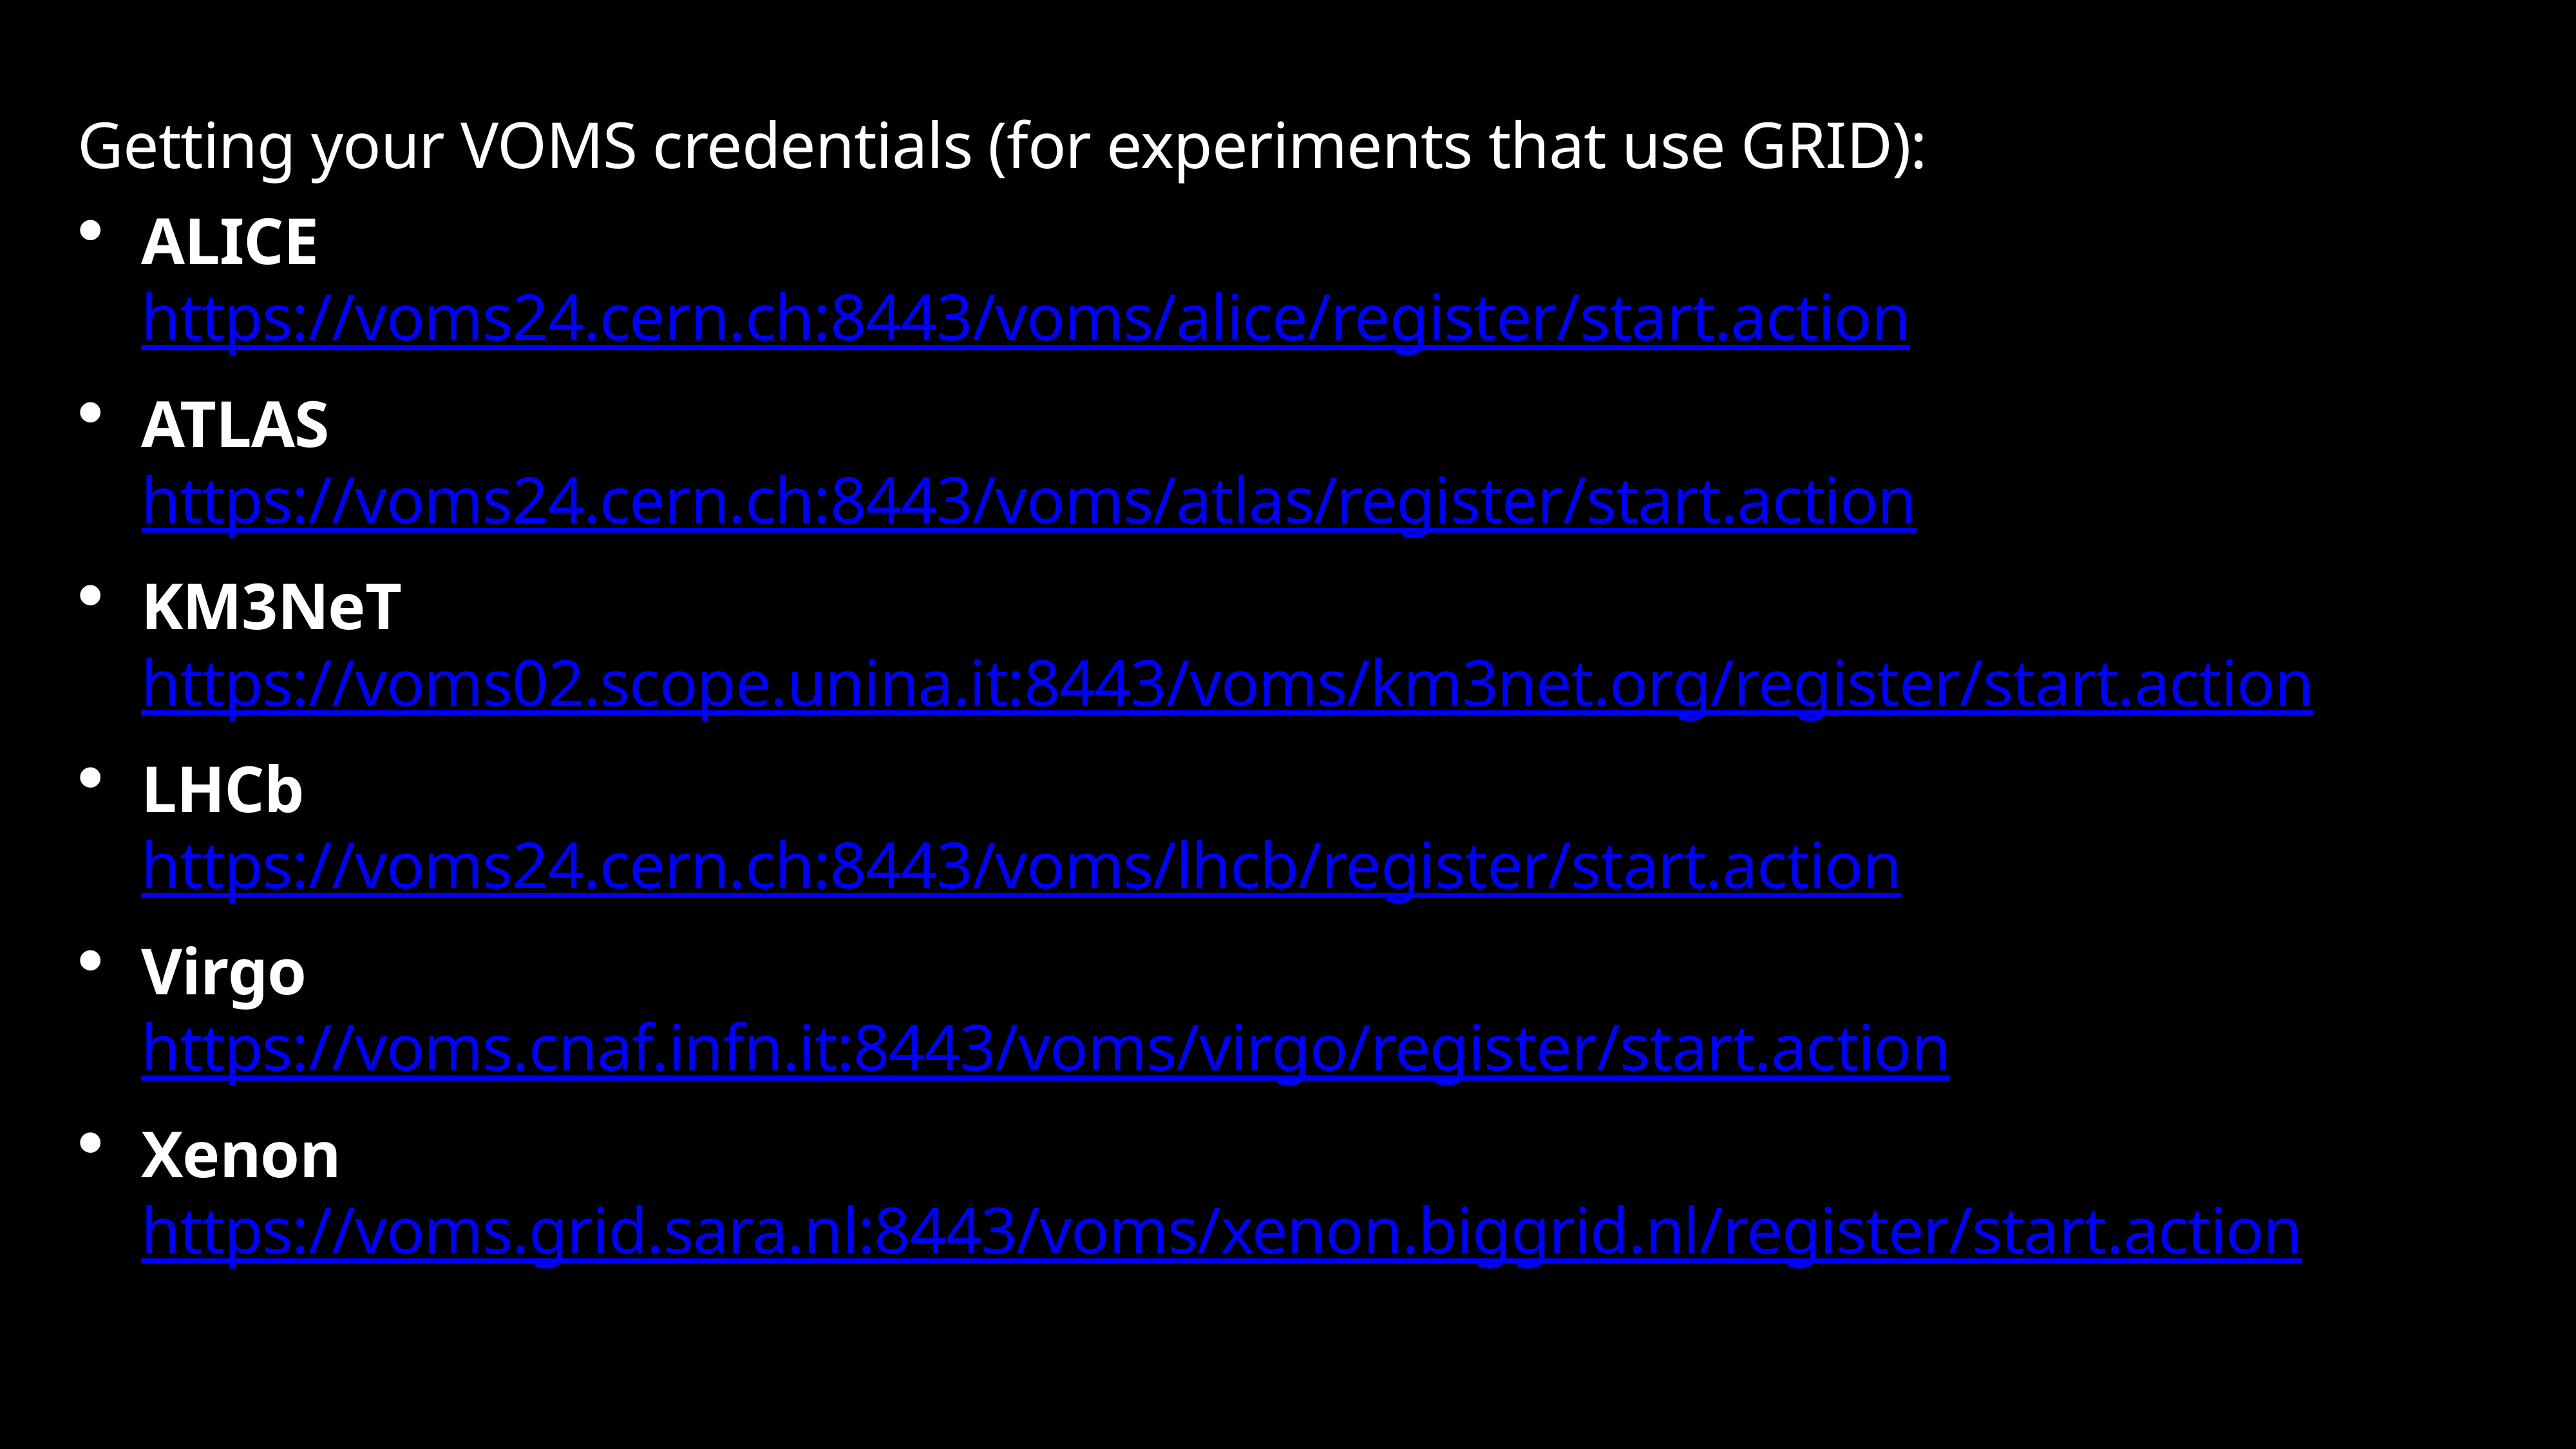

# Getting your VOMS credentials (for experiments that use GRID):
ALICE
https://voms24.cern.ch:8443/voms/alice/register/start.action
ATLAS
https://voms24.cern.ch:8443/voms/atlas/register/start.action
KM3NeT
https://voms02.scope.unina.it:8443/voms/km3net.org/register/start.action
LHCb
https://voms24.cern.ch:8443/voms/lhcb/register/start.action
Virgo
https://voms.cnaf.infn.it:8443/voms/virgo/register/start.action
Xenon
https://voms.grid.sara.nl:8443/voms/xenon.biggrid.nl/register/start.action